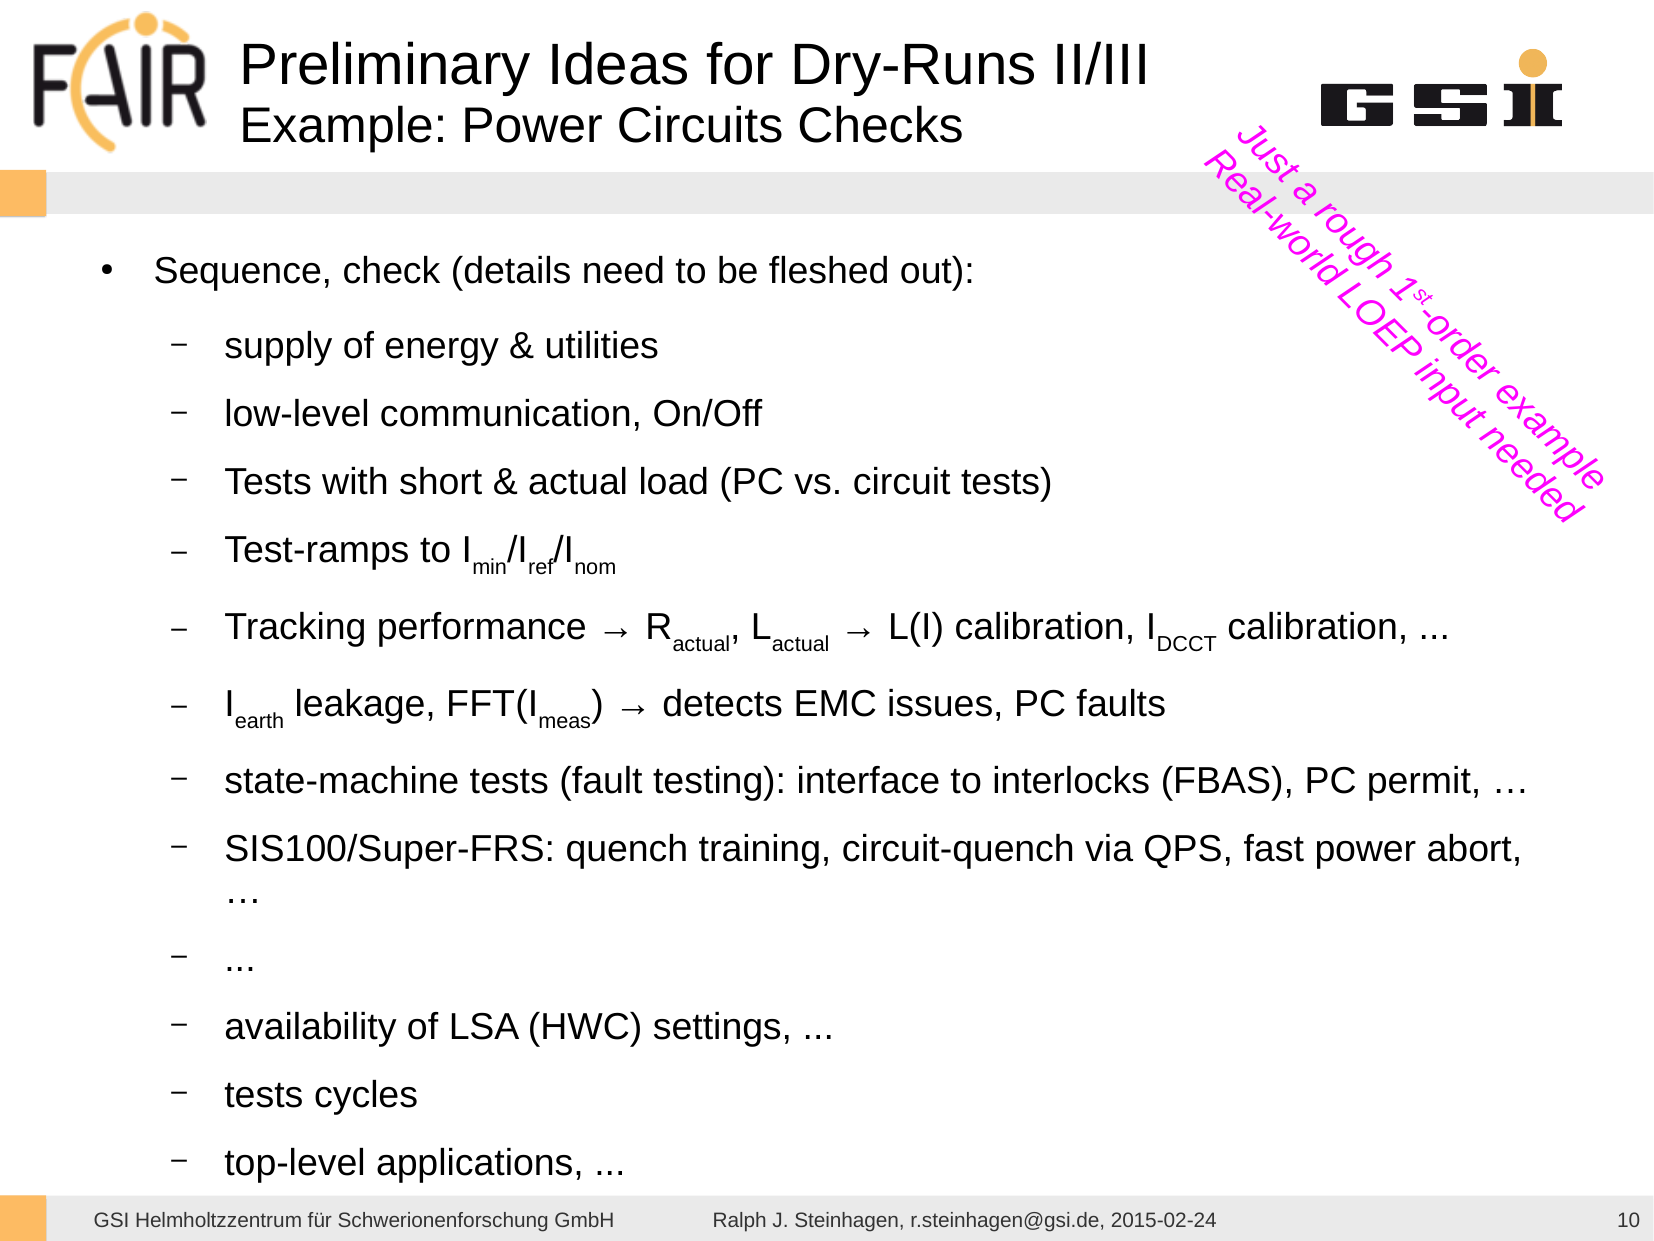

# Preliminary Ideas for Dry-Runs II/III Example: Power Circuits Checks
Sequence, check (details need to be fleshed out):
supply of energy & utilities
low-level communication, On/Off
Tests with short & actual load (PC vs. circuit tests)
Test-ramps to Imin/Iref/Inom
Tracking performance → Ractual, Lactual → L(I) calibration, IDCCT calibration, ...
Iearth leakage, FFT(Imeas) → detects EMC issues, PC faults
state-machine tests (fault testing): interface to interlocks (FBAS), PC permit, …
SIS100/Super-FRS: quench training, circuit-quench via QPS, fast power abort, …
...
availability of LSA (HWC) settings, ...
tests cycles
top-level applications, ...
Just a rough 1st-order example
Real-world LOEP input needed